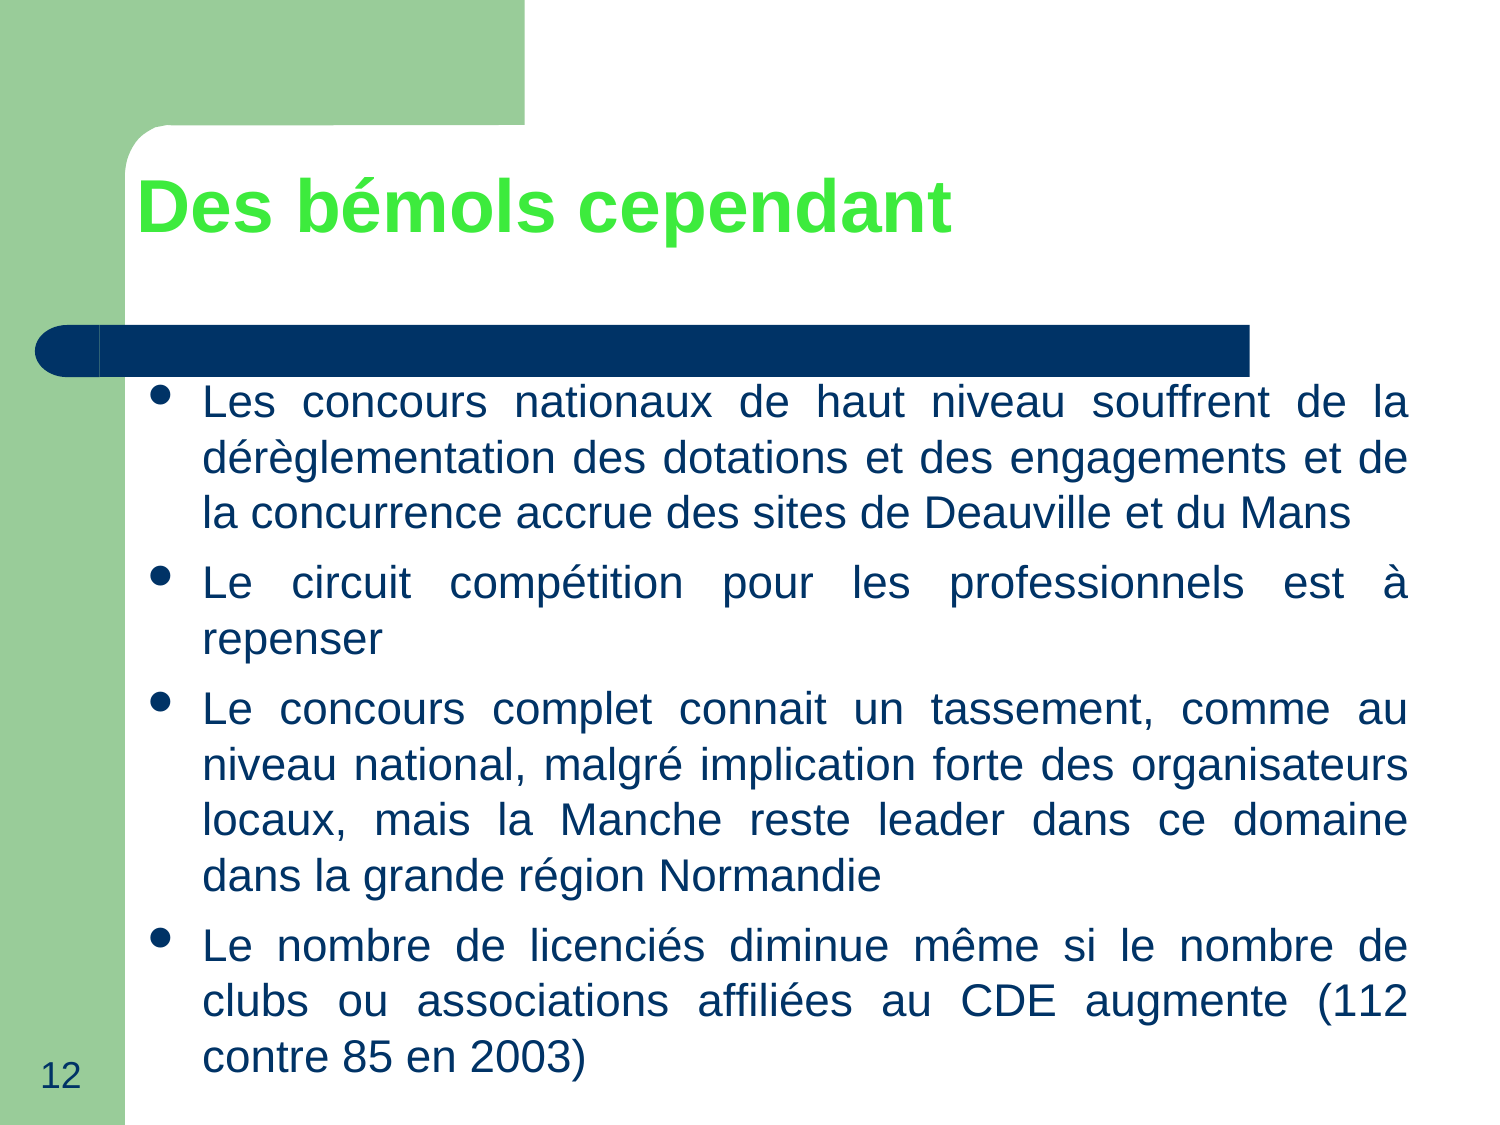

# Des bémols cependant
Les concours nationaux de haut niveau souffrent de la dérèglementation des dotations et des engagements et de la concurrence accrue des sites de Deauville et du Mans
Le circuit compétition pour les professionnels est à repenser
Le concours complet connait un tassement, comme au niveau national, malgré implication forte des organisateurs locaux, mais la Manche reste leader dans ce domaine dans la grande région Normandie
Le nombre de licenciés diminue même si le nombre de clubs ou associations affiliées au CDE augmente (112 contre 85 en 2003)
12